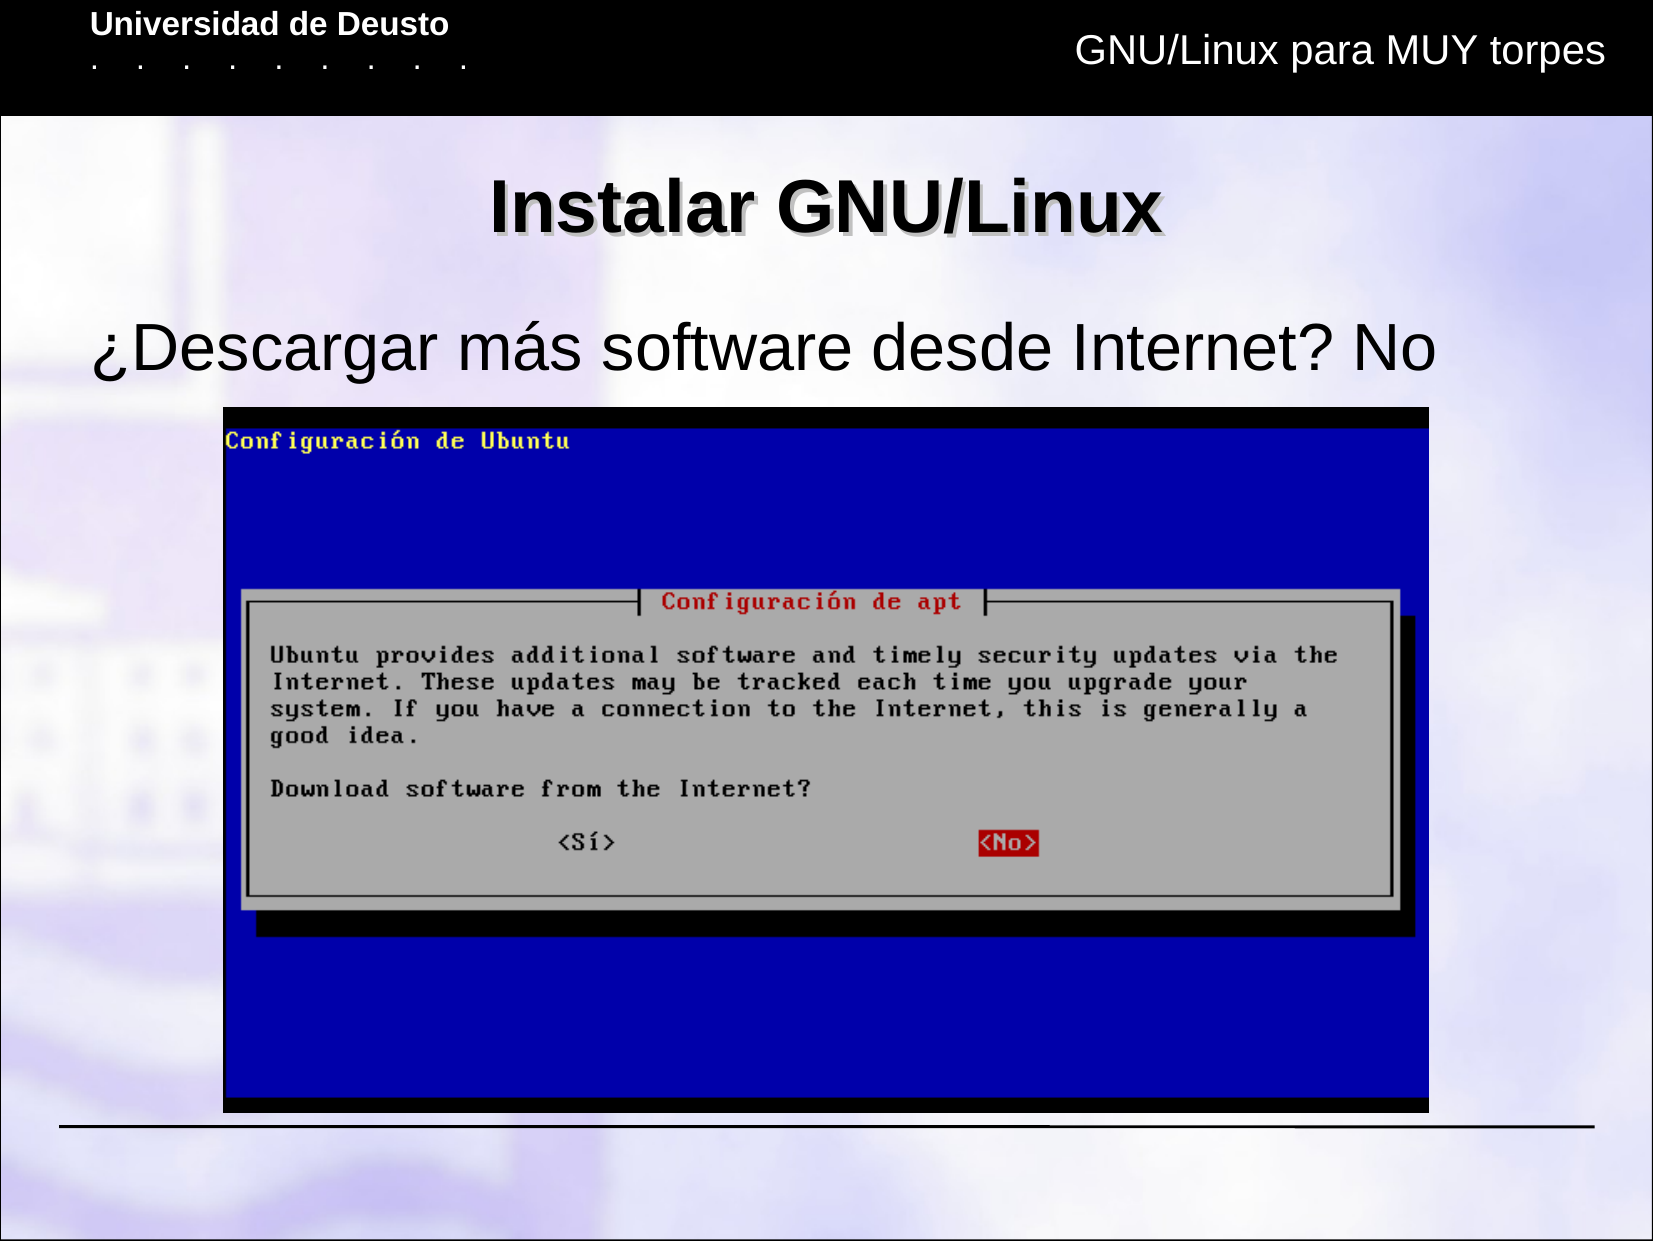

# Instalar GNU/Linux
¿Descargar más software desde Internet? No